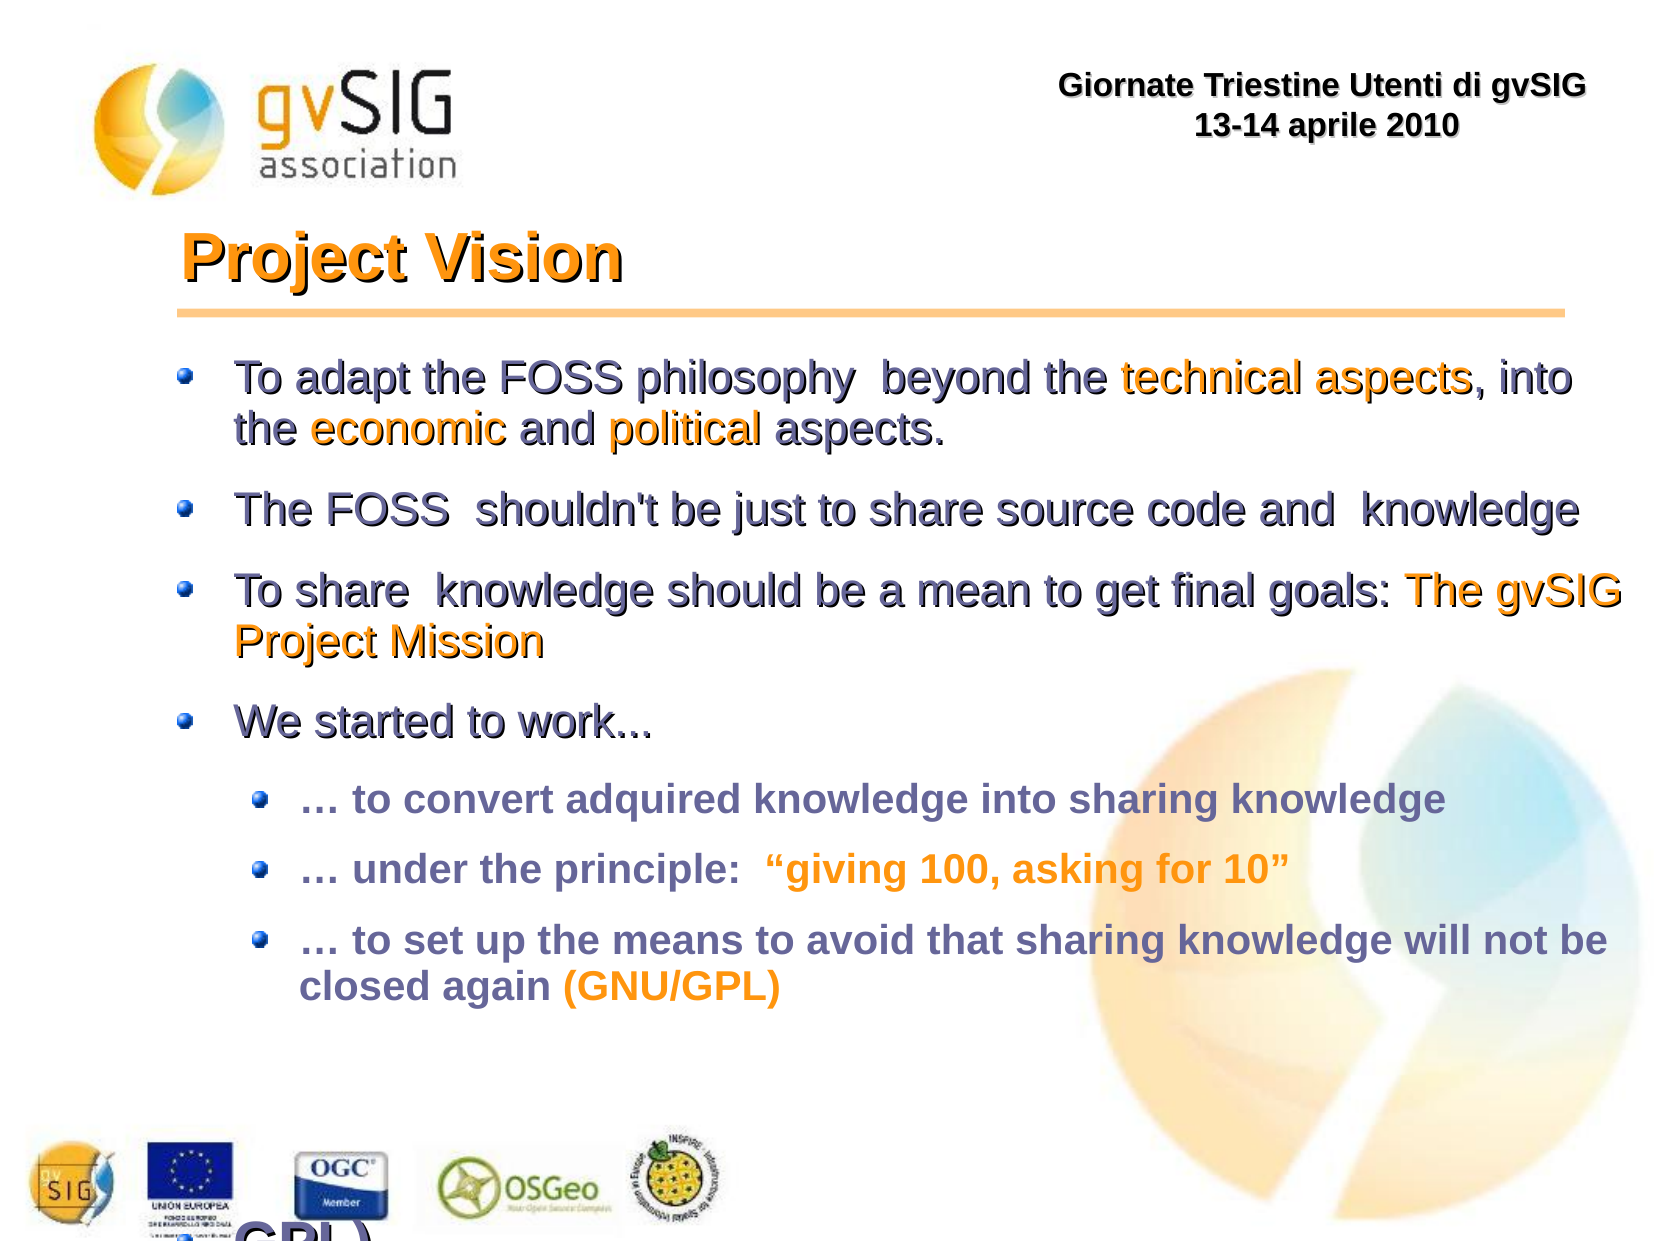

Project Vision
# To adapt the FOSS philosophy beyond the technical aspects, into the economic and political aspects.
The FOSS shouldn't be just to share source code and knowledge
To share knowledge should be a mean to get final goals: The gvSIG Project Mission
We started to work...
… to convert adquired knowledge into sharing knowledge
… under the principle: “giving 100, asking for 10”
… to set up the means to avoid that sharing knowledge will not be closed again (GNU/GPL)
GPL)